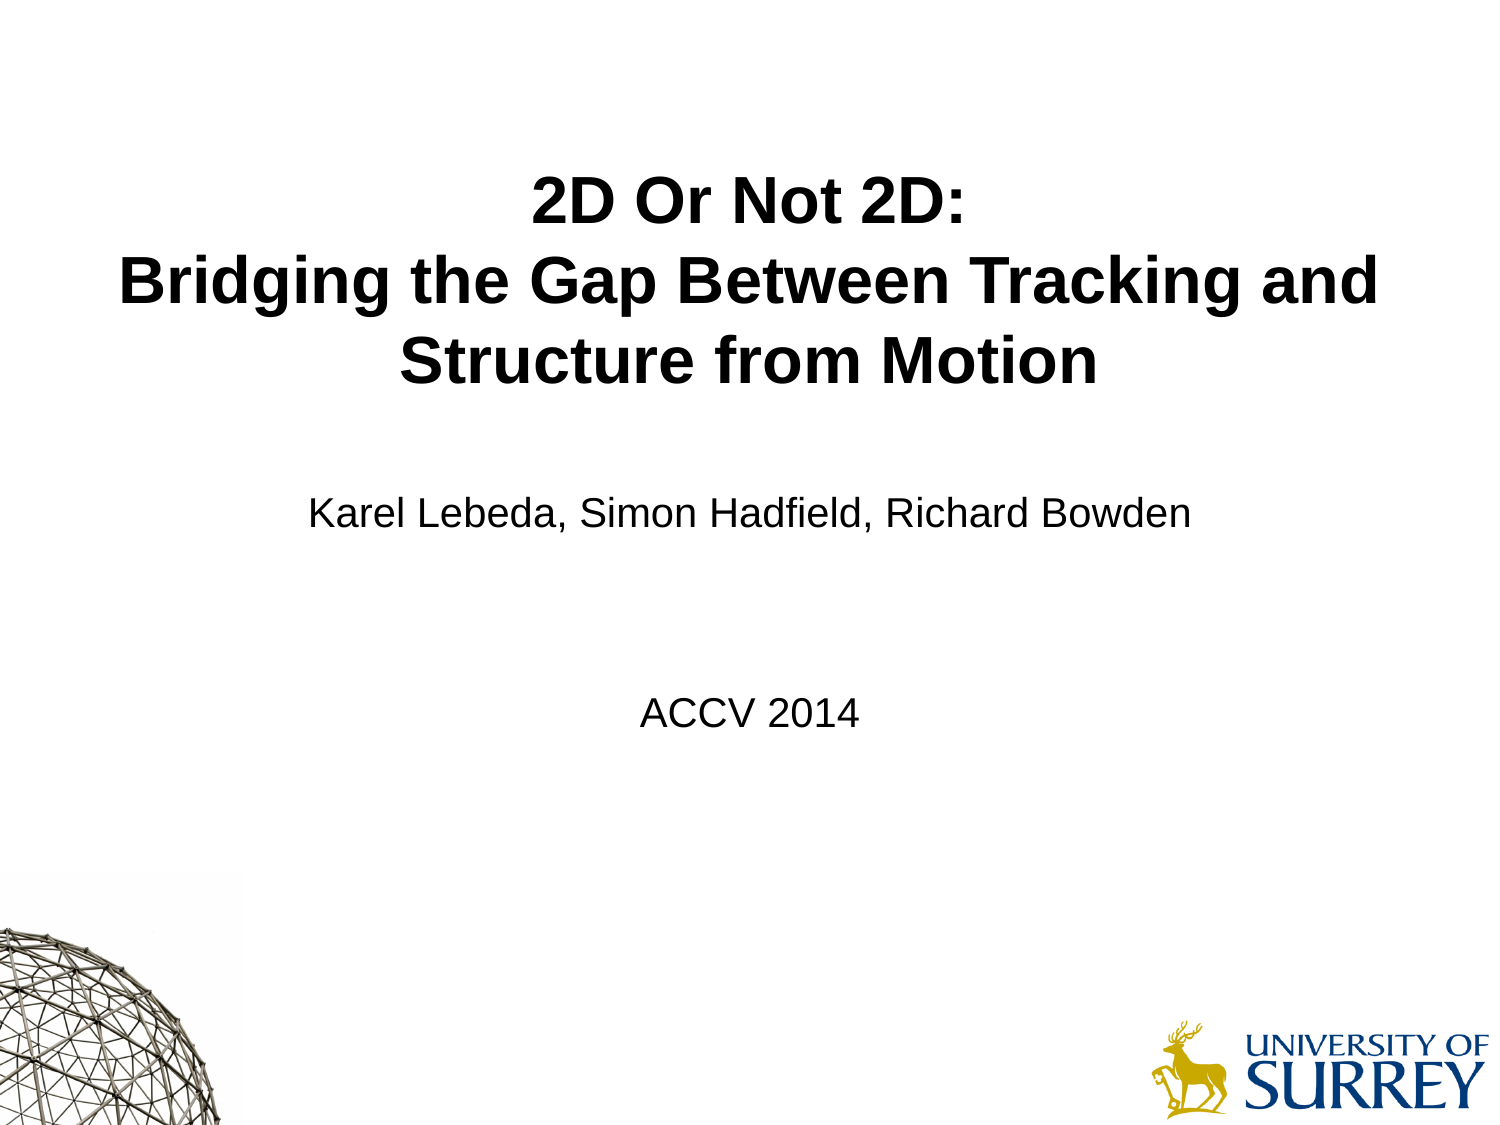

# 2D Or Not 2D: Bridging the Gap Between Tracking and Structure from Motion
Karel Lebeda, Simon Hadfield, Richard Bowden
ACCV 2014